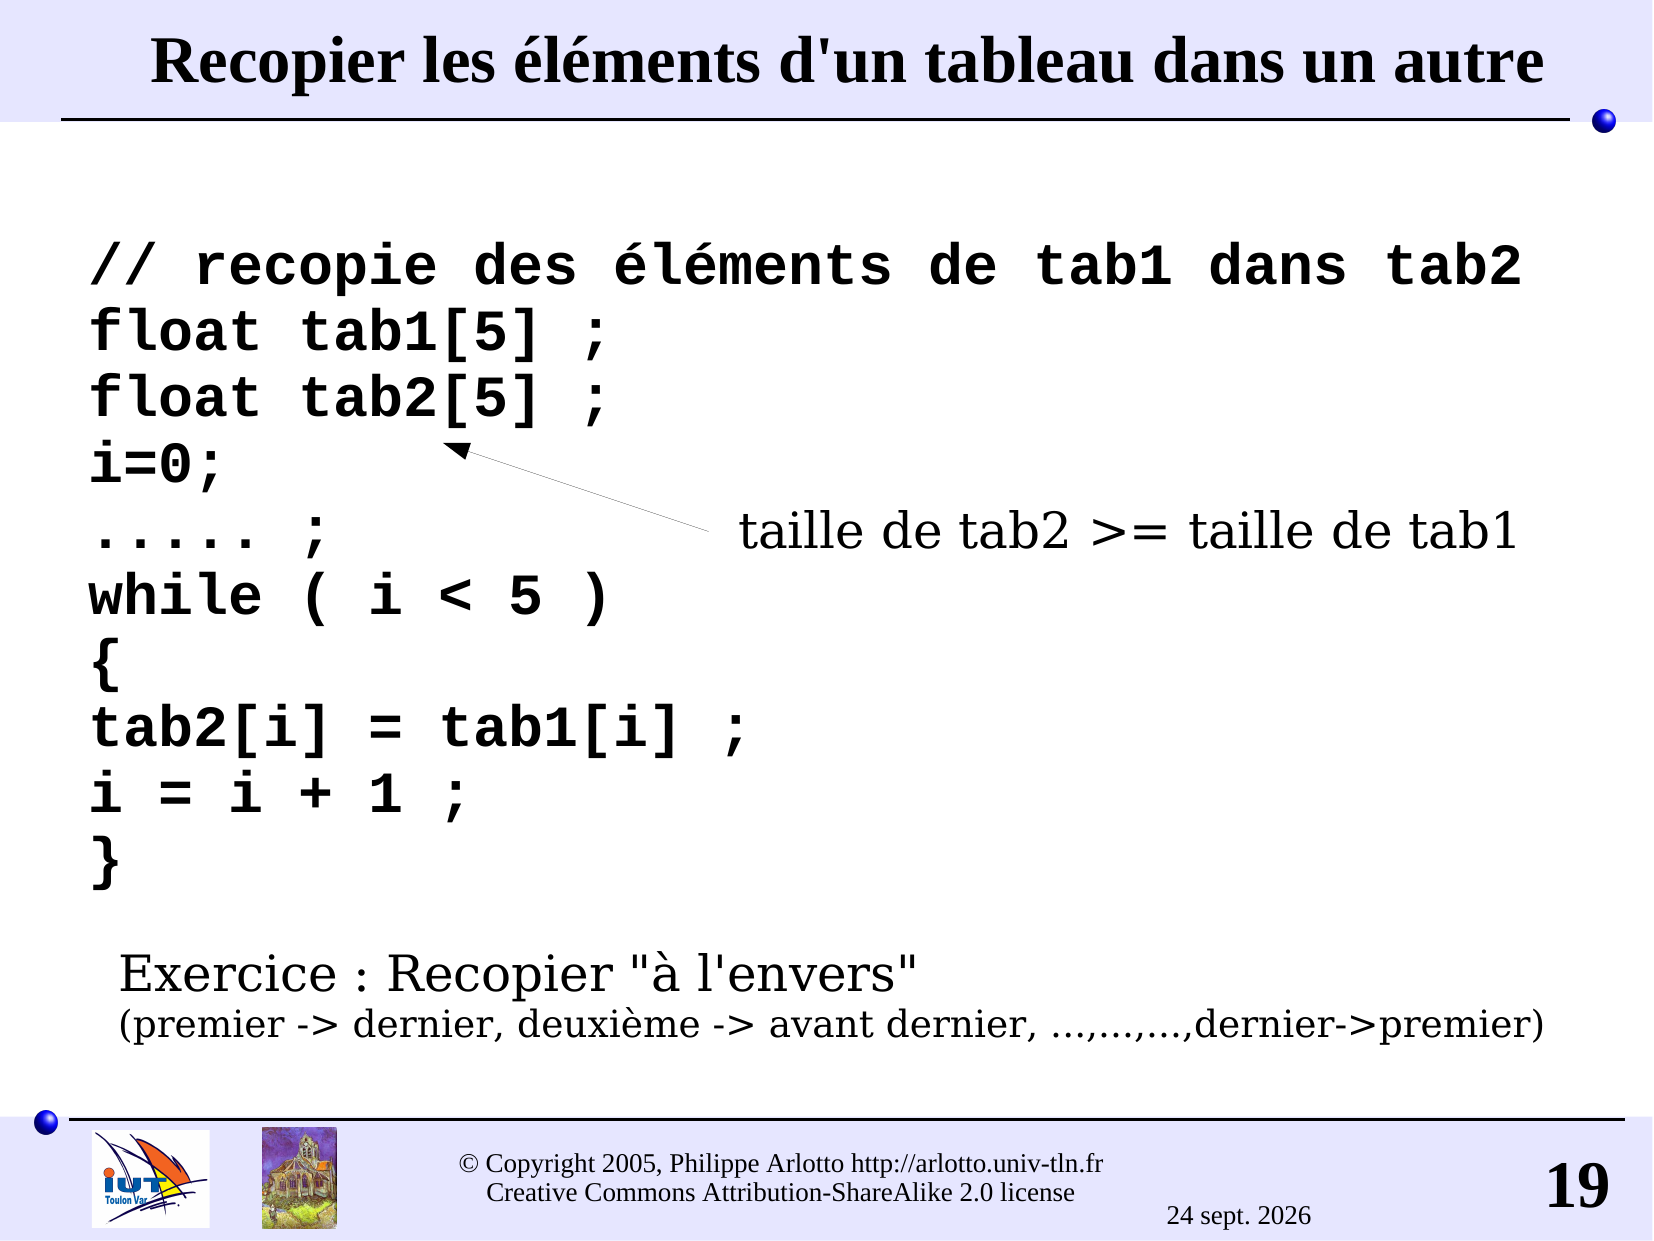

# Recopier les éléments d'un tableau dans un autre
// recopie des éléments de tab1 dans tab2
float tab1[5] ;
float tab2[5] ;
i=0;
..... ;
while ( i < 5 )
{
tab2[i] = tab1[i] ;
i = i + 1 ;
}
taille de tab2 >= taille de tab1
Exercice : Recopier "à l'envers"
(premier -> dernier, deuxième -> avant dernier, ...,...,...,dernier->premier)